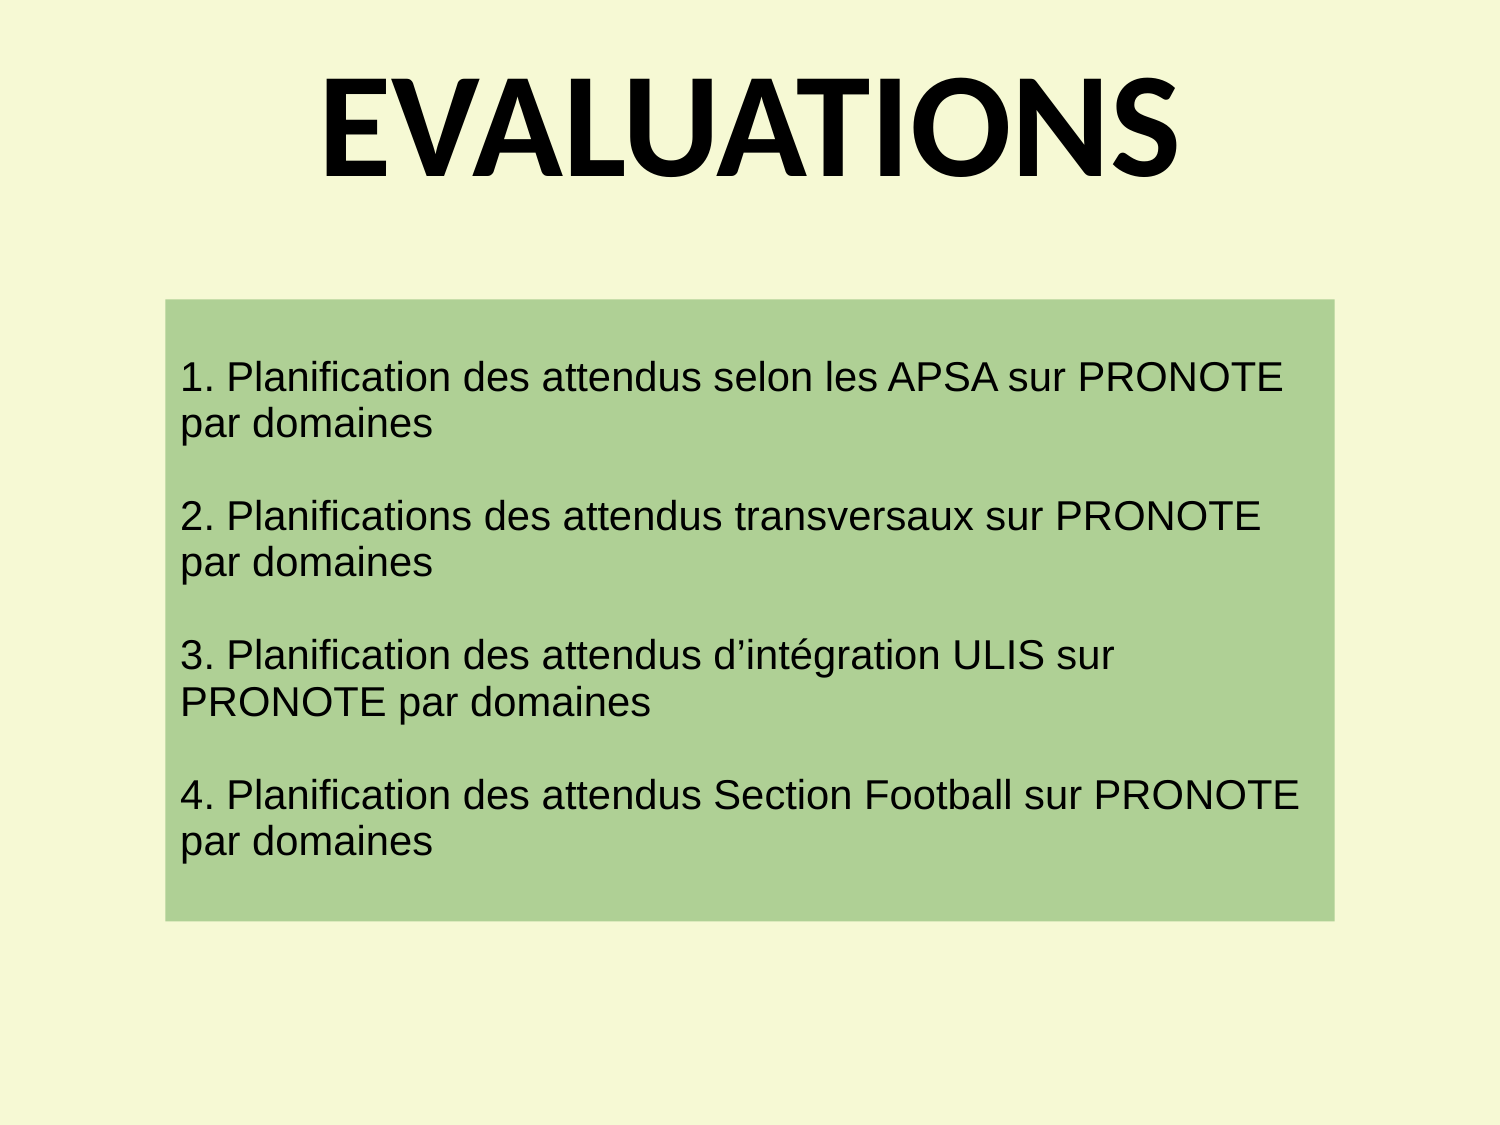

# EVALUATIONS
1. Planification des attendus selon les APSA sur PRONOTE par domaines
2. Planifications des attendus transversaux sur PRONOTE par domaines
3. Planification des attendus d’intégration ULIS sur PRONOTE par domaines
4. Planification des attendus Section Football sur PRONOTE par domaines